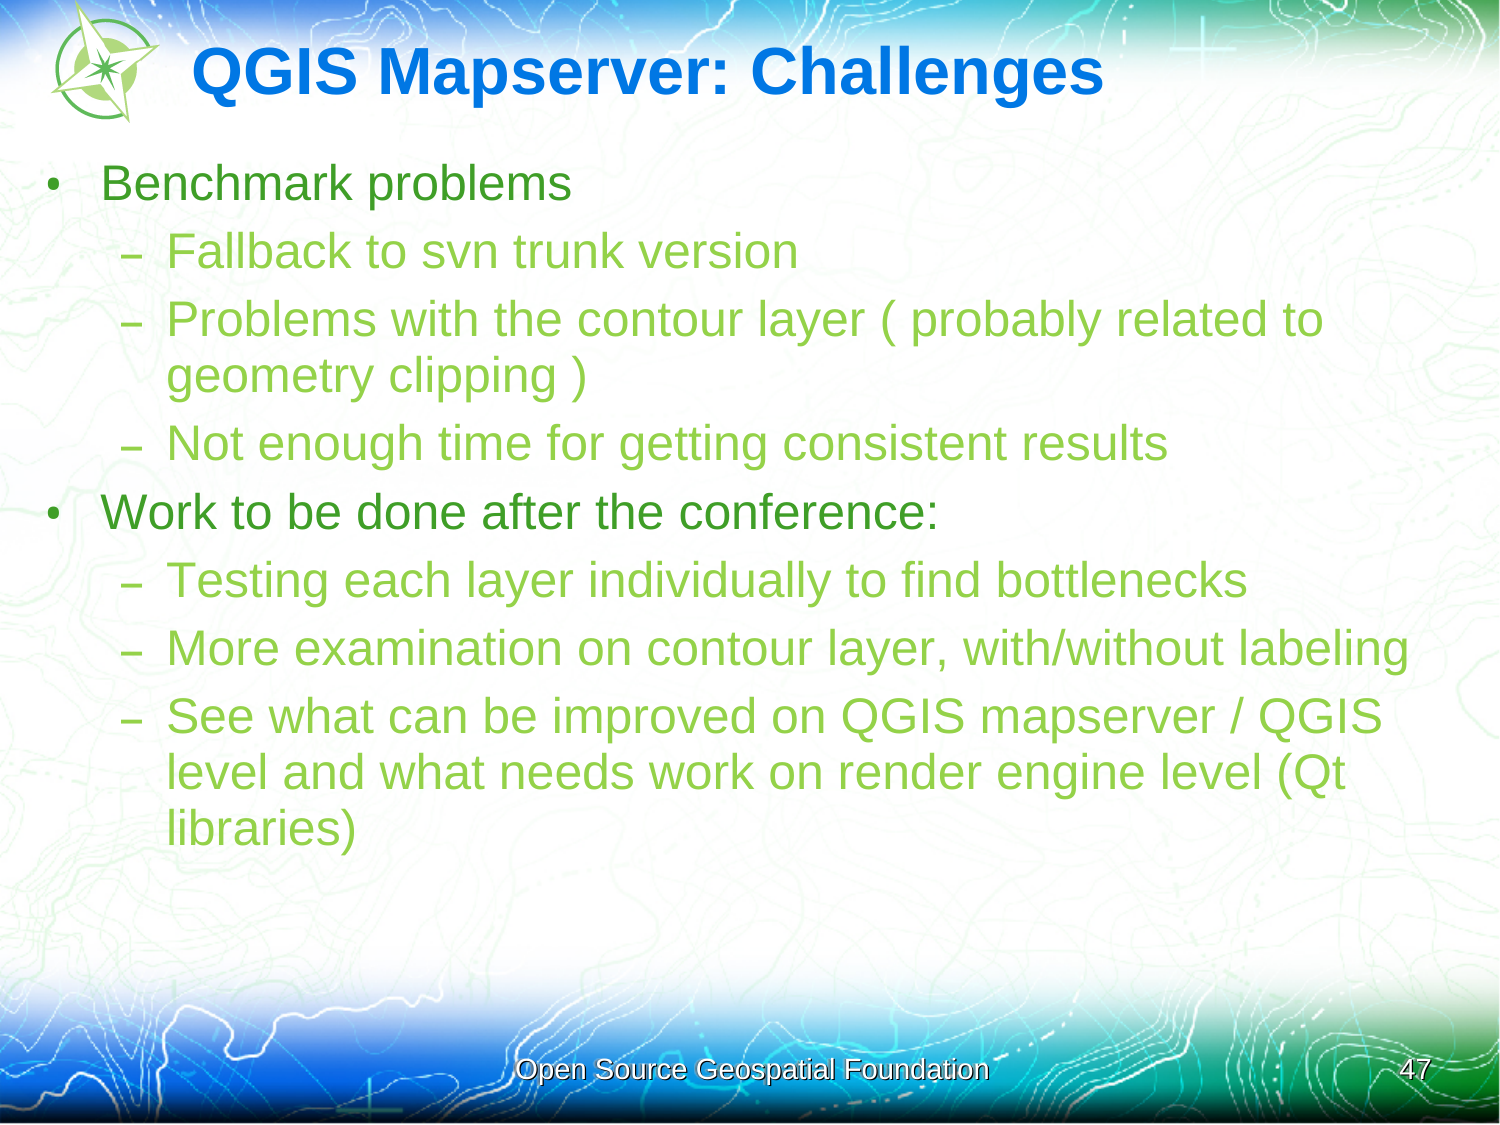

# QGIS Mapserver: Challenges
Benchmark problems
Fallback to svn trunk version
Problems with the contour layer ( probably related to geometry clipping )
Not enough time for getting consistent results
Work to be done after the conference:
Testing each layer individually to find bottlenecks
More examination on contour layer, with/without labeling
See what can be improved on QGIS mapserver / QGIS level and what needs work on render engine level (Qt libraries)
Open Source Geospatial Foundation
47